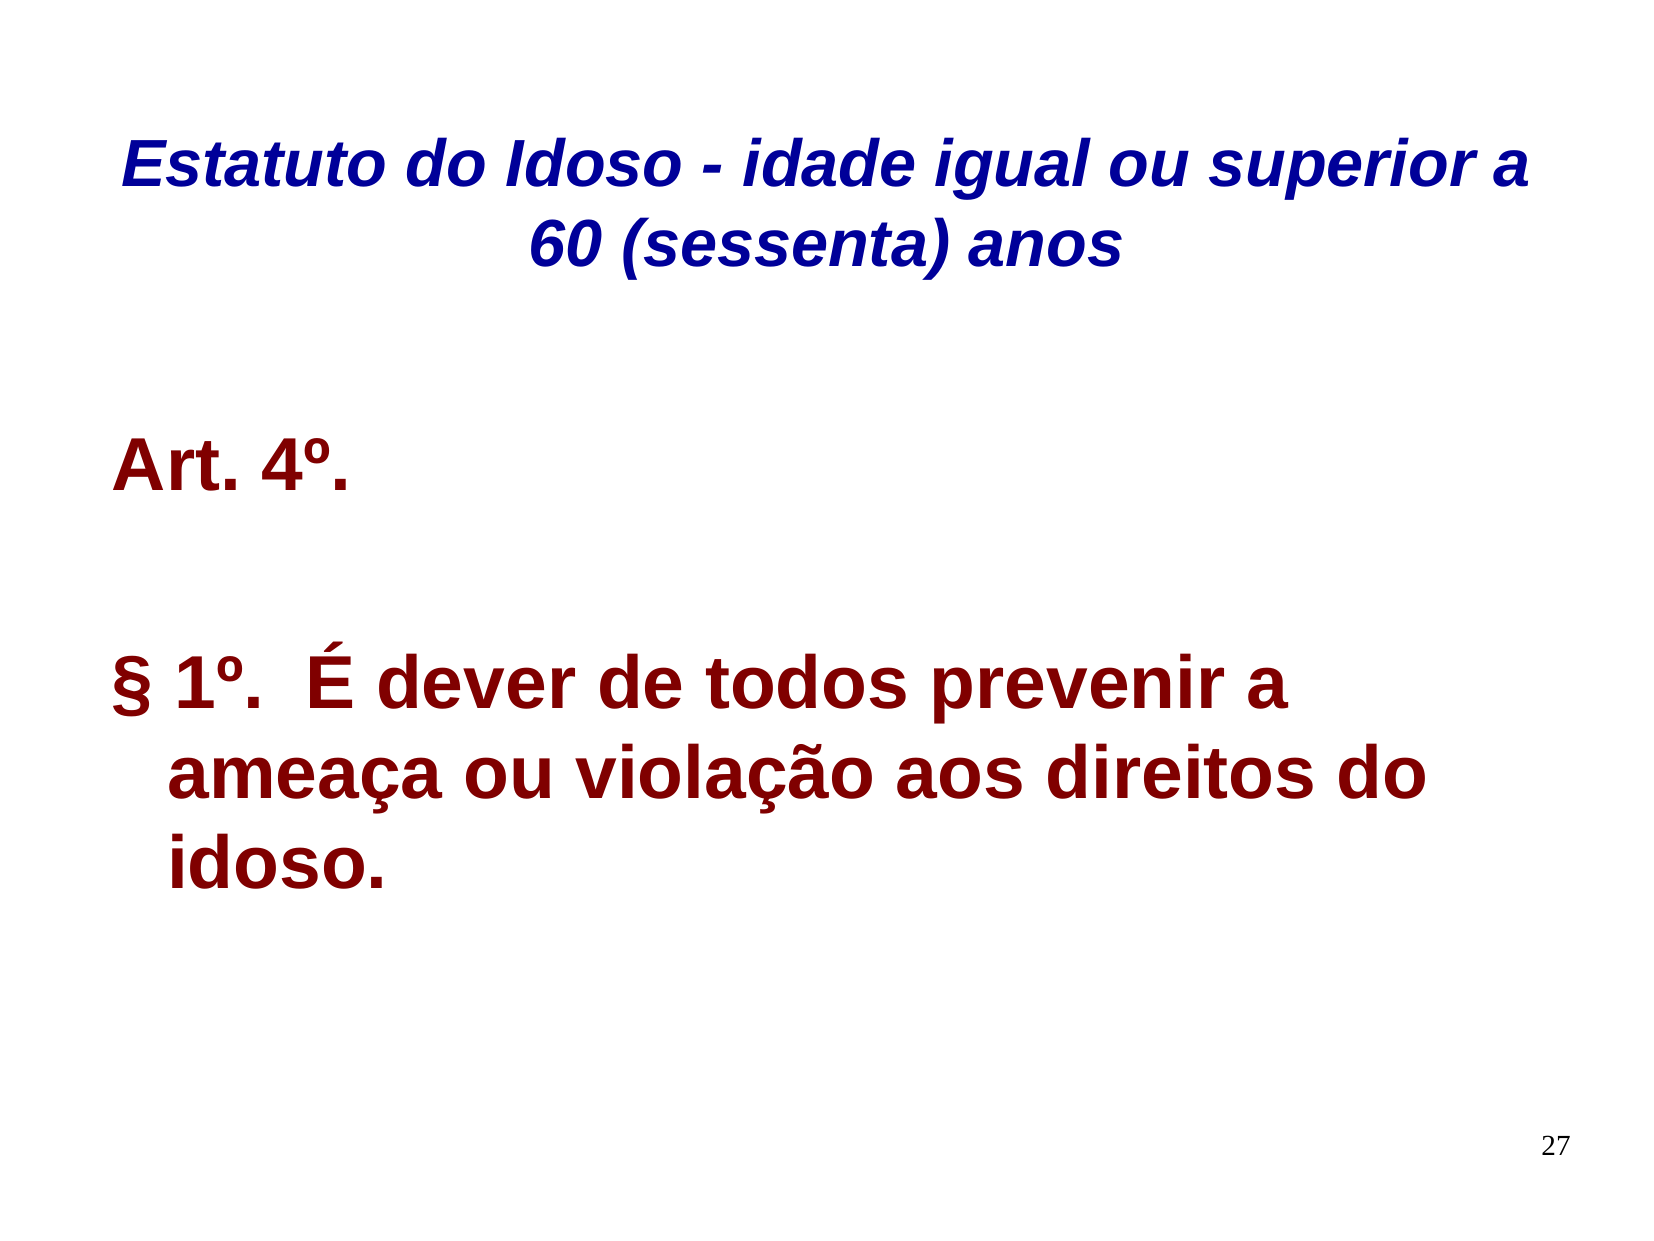

# Estatuto do Idoso - idade igual ou superior a 60 (sessenta) anos
Art. 4º.
§ 1º. É dever de todos prevenir a ameaça ou violação aos direitos do idoso.
27